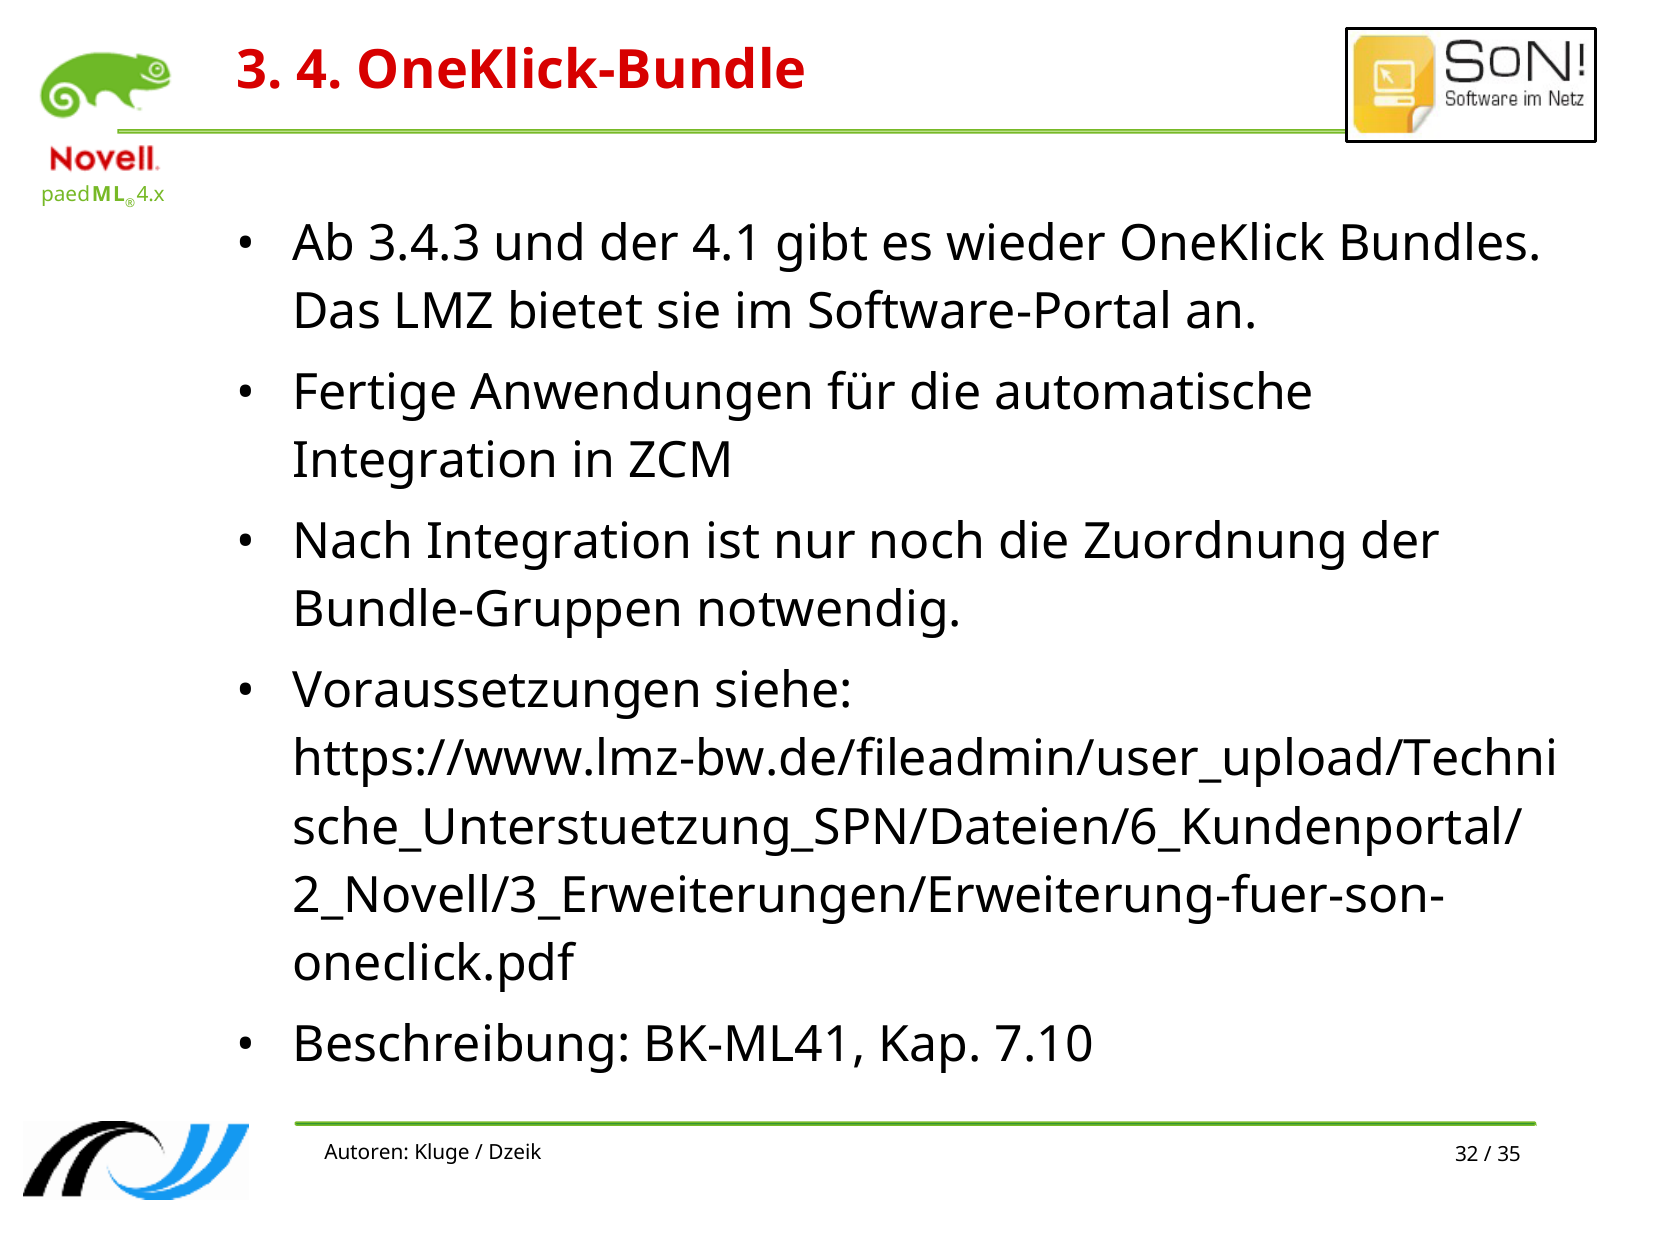

# 3. 4. OneKlick-Bundle
Ab 3.4.3 und der 4.1 gibt es wieder OneKlick Bundles. Das LMZ bietet sie im Software-Portal an.
Fertige Anwendungen für die automatische Integration in ZCM
Nach Integration ist nur noch die Zuordnung der Bundle-Gruppen notwendig.
Voraussetzungen siehe:
https://www.lmz-bw.de/fileadmin/user_upload/Technische_Unterstuetzung_SPN/Dateien/6_Kundenportal/2_Novell/3_Erweiterungen/Erweiterung-fuer-son-oneclick.pdf
Beschreibung: BK-ML41, Kap. 7.10
Autoren: Kluge / Dzeik
32